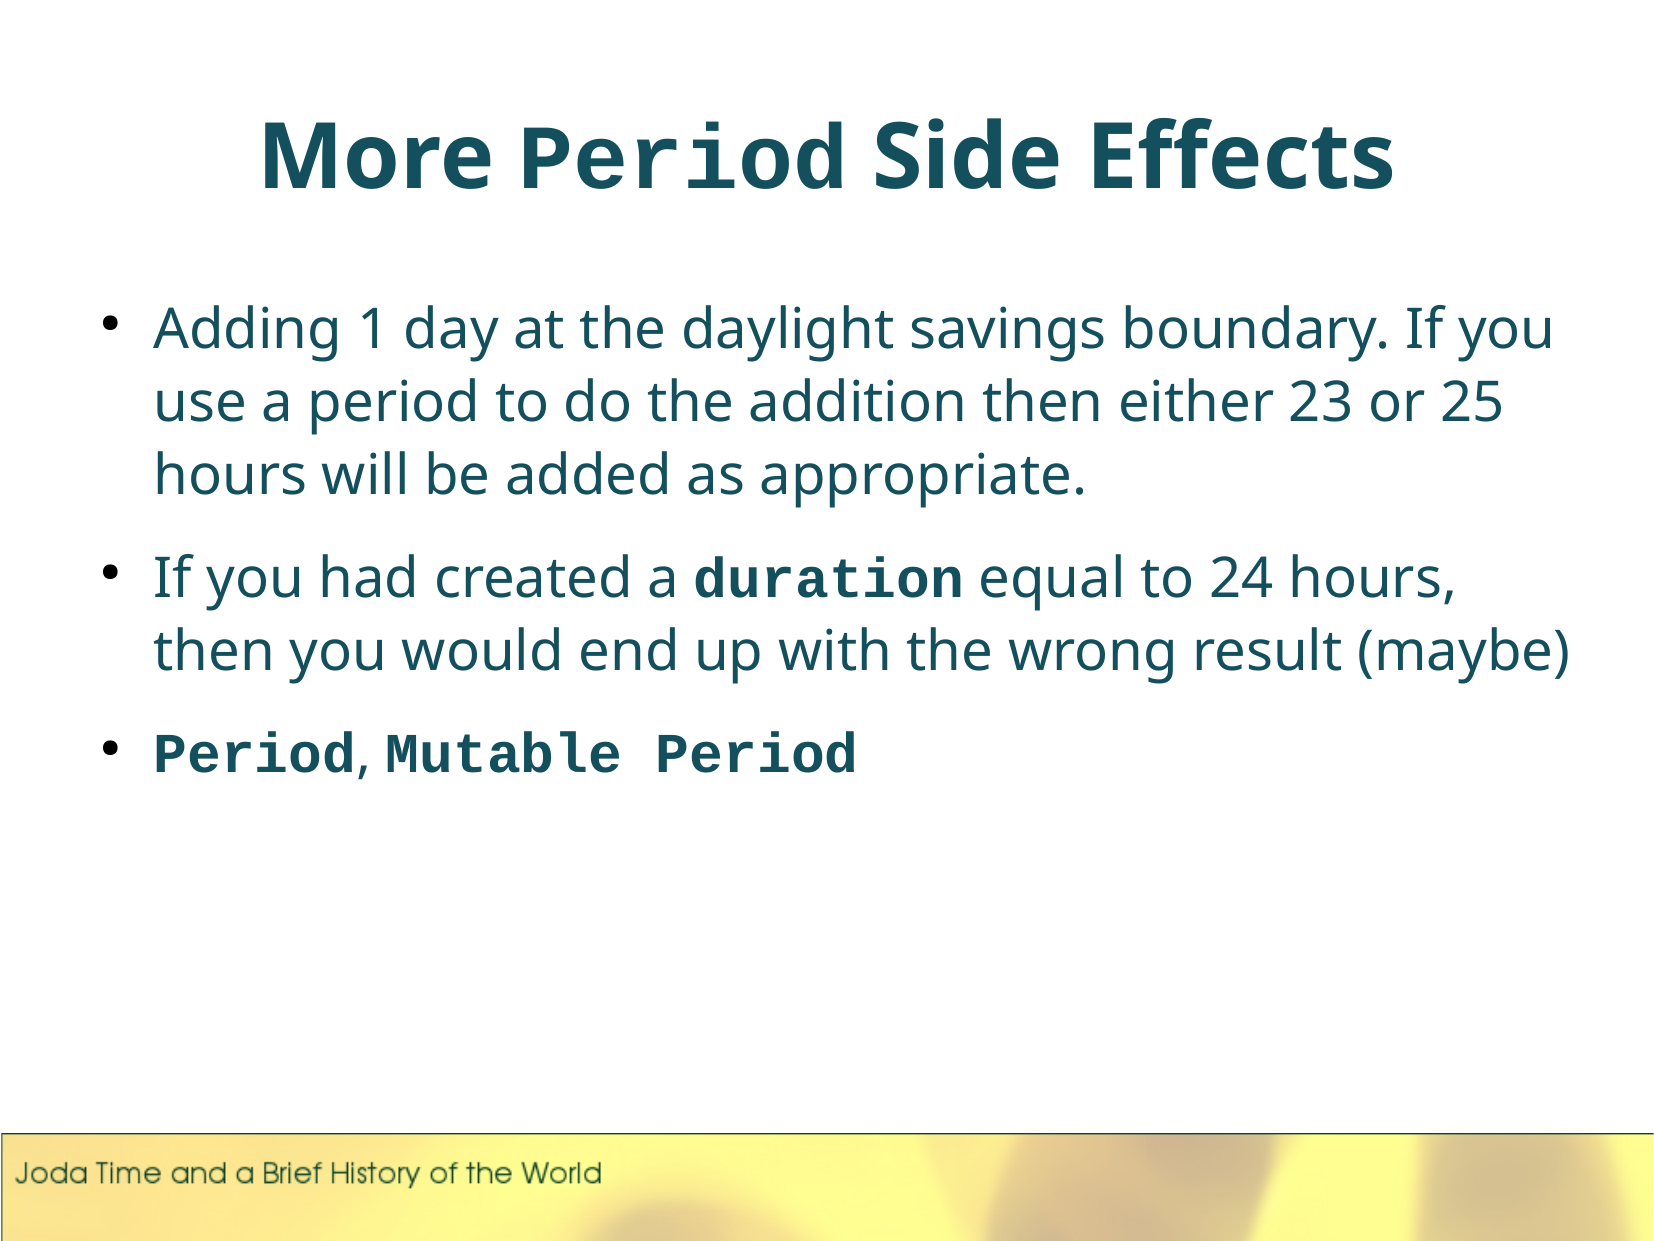

# More Period Side Effects
Adding 1 day at the daylight savings boundary. If you use a period to do the addition then either 23 or 25 hours will be added as appropriate.
If you had created a duration equal to 24 hours, then you would end up with the wrong result (maybe)
Period, Mutable Period